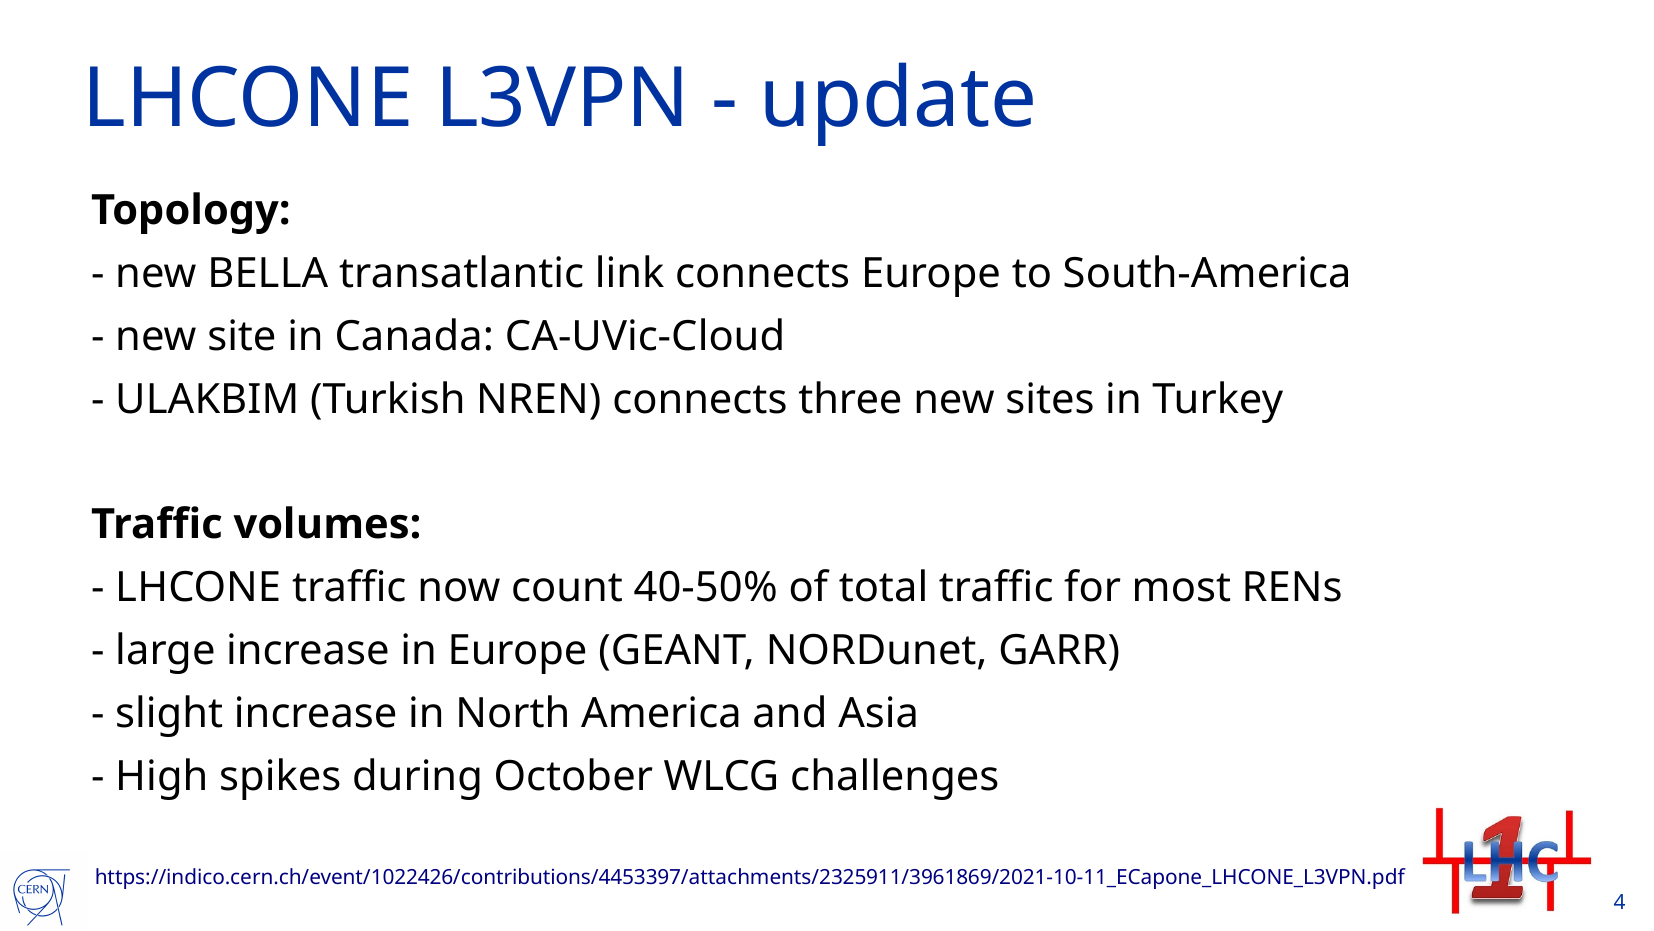

# LHCONE L3VPN - update
Topology:
- new BELLA transatlantic link connects Europe to South-America
- new site in Canada: CA-UVic-Cloud
- ULAKBIM (Turkish NREN) connects three new sites in Turkey
Traffic volumes:
- LHCONE traffic now count 40-50% of total traffic for most RENs
- large increase in Europe (GEANT, NORDunet, GARR)
- slight increase in North America and Asia
- High spikes during October WLCG challenges
https://indico.cern.ch/event/1022426/contributions/4453397/attachments/2325911/3961869/2021-10-11_ECapone_LHCONE_L3VPN.pdf
4